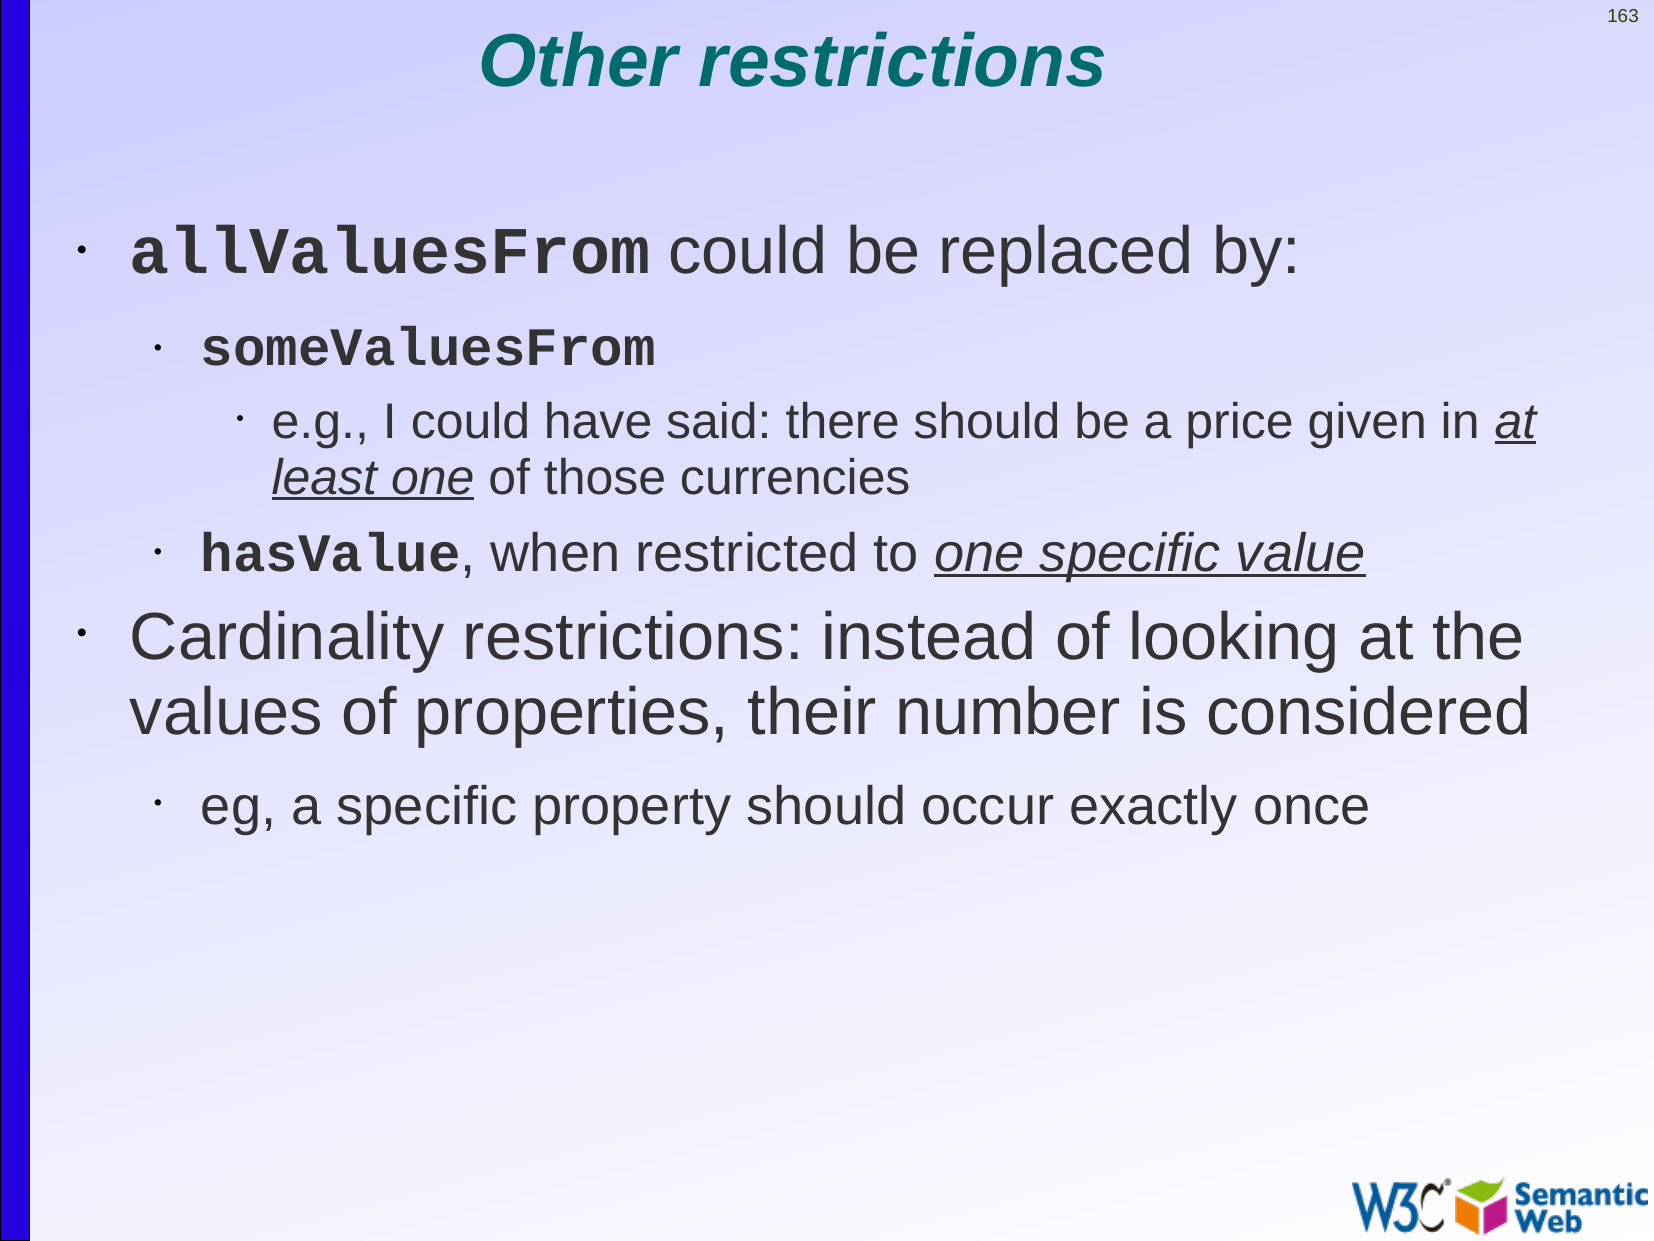

# Other restrictions
allValuesFrom could be replaced by:
someValuesFrom
e.g., I could have said: there should be a price given in at least one of those currencies
hasValue, when restricted to one specific value
Cardinality restrictions: instead of looking at the values of properties, their number is considered
eg, a specific property should occur exactly once